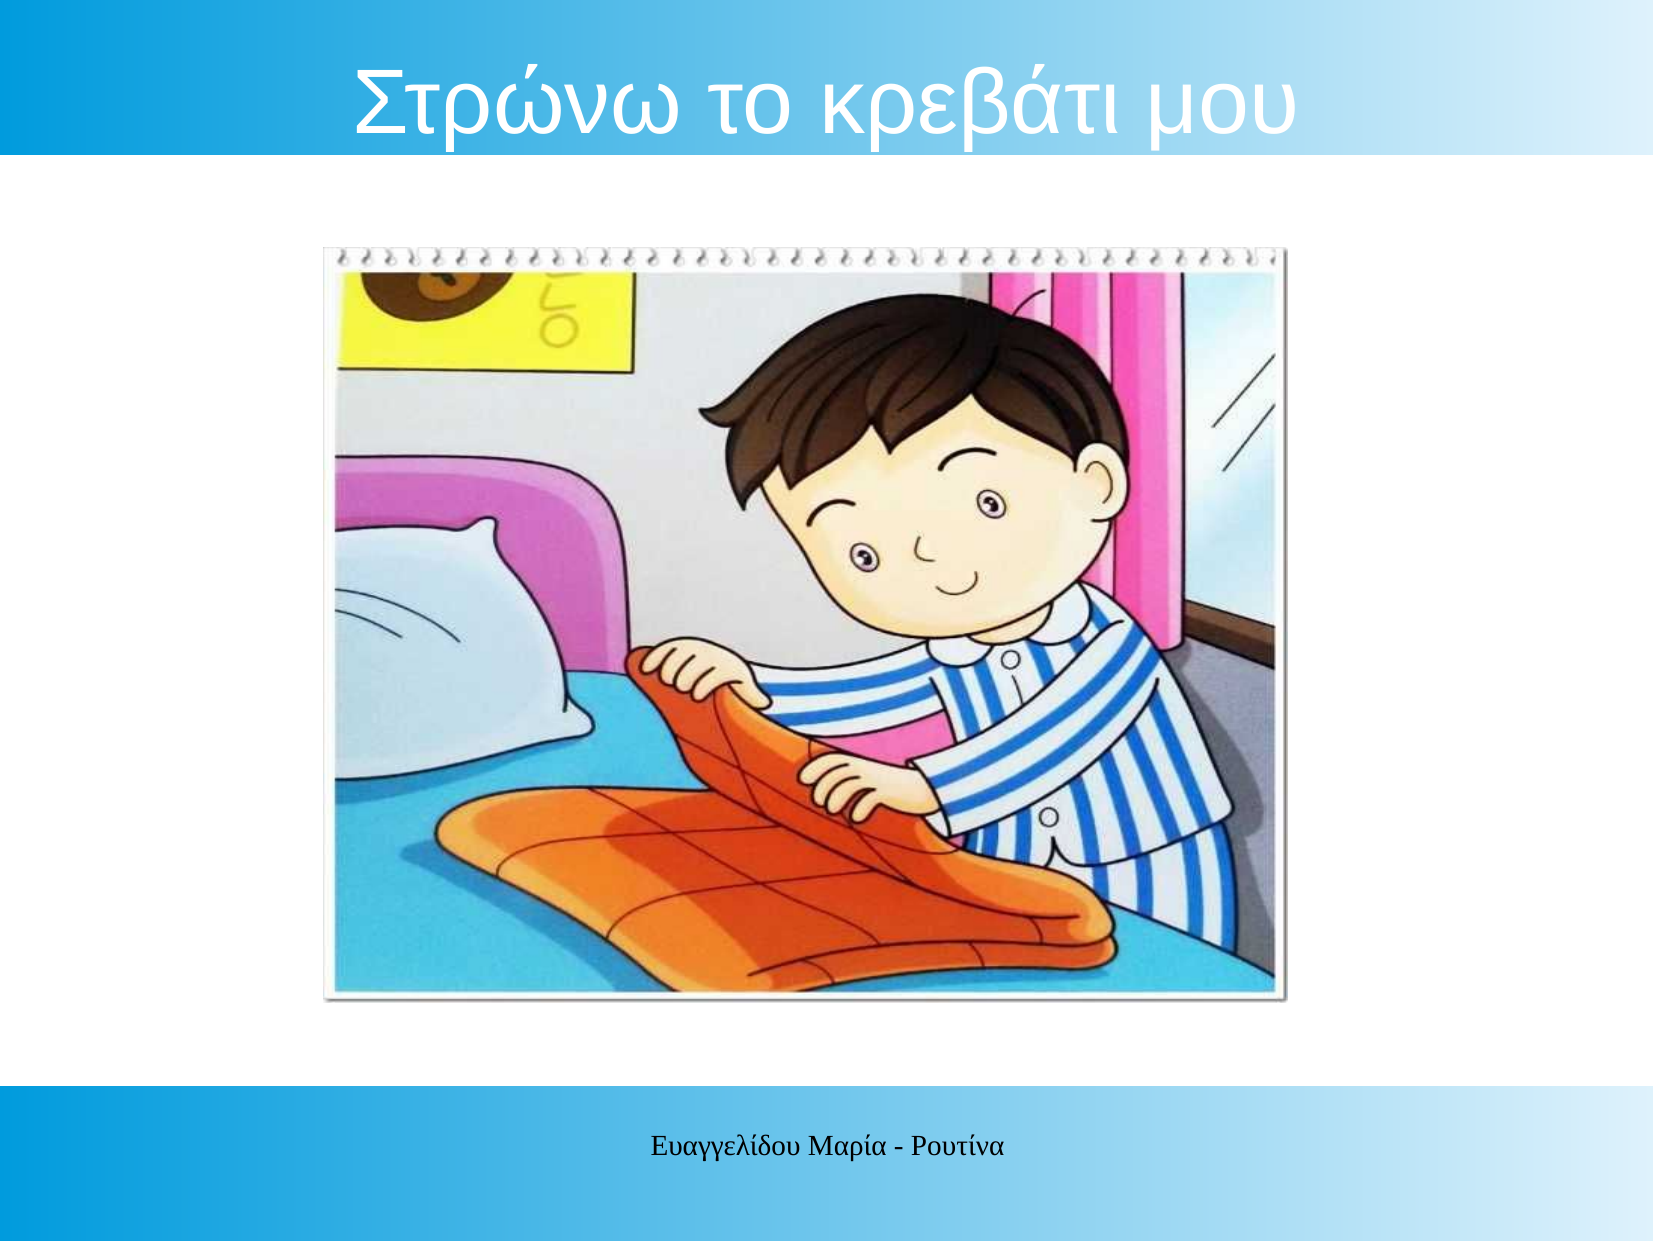

# Στρώνω το κρεβάτι μου
Ευαγγελίδου Μαρία - Ρουτίνα